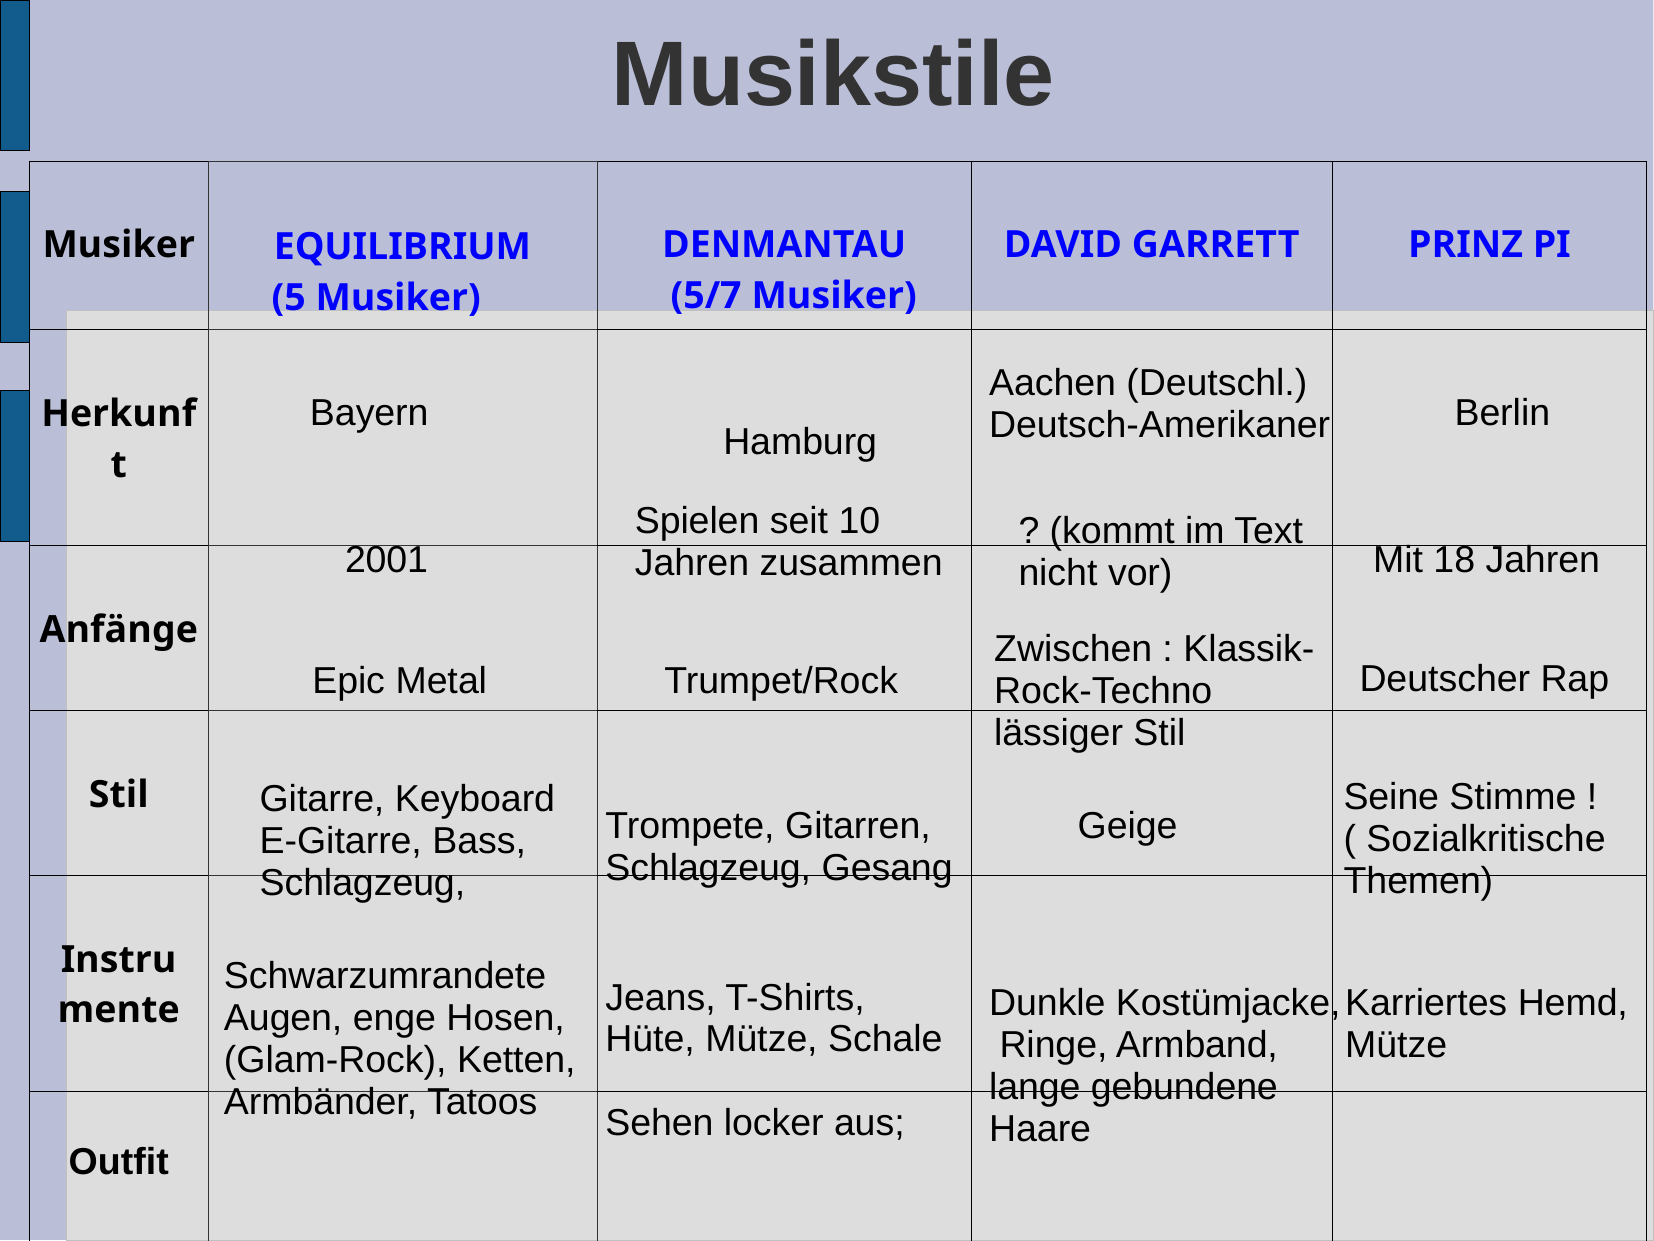

# Musikstile
| Musiker | EQUILIBRIUM (5 Musiker) | DENMANTAU (5/7 Musiker) | DAVID GARRETT | PRINZ PI |
| --- | --- | --- | --- | --- |
| Herkunft | | | | |
| Anfänge | | | | |
| Stil | | | | |
| Instru mente | | | | |
| Outfit | | | | |
Aachen (Deutschl.)
Deutsch-Amerikaner
Bayern
Berlin
Hamburg
Spielen seit 10 Jahren zusammen
? (kommt im Text
nicht vor)
2001
Mit 18 Jahren
Zwischen : Klassik-
Rock-Techno
lässiger Stil
Deutscher Rap
Epic Metal
Trumpet/Rock
Seine Stimme !
( Sozialkritische
Themen)
Gitarre, Keyboard
E-Gitarre, Bass,
Schlagzeug,
Trompete, Gitarren,
Schlagzeug, Gesang
Geige
Schwarzumrandete
Augen, enge Hosen,
(Glam-Rock), Ketten,
Armbänder, Tatoos
Jeans, T-Shirts,
Hüte, Mütze, Schale
Sehen locker aus;
Dunkle Kostümjacke,
 Ringe, Armband, lange gebundene Haare
Karriertes Hemd,
Mütze